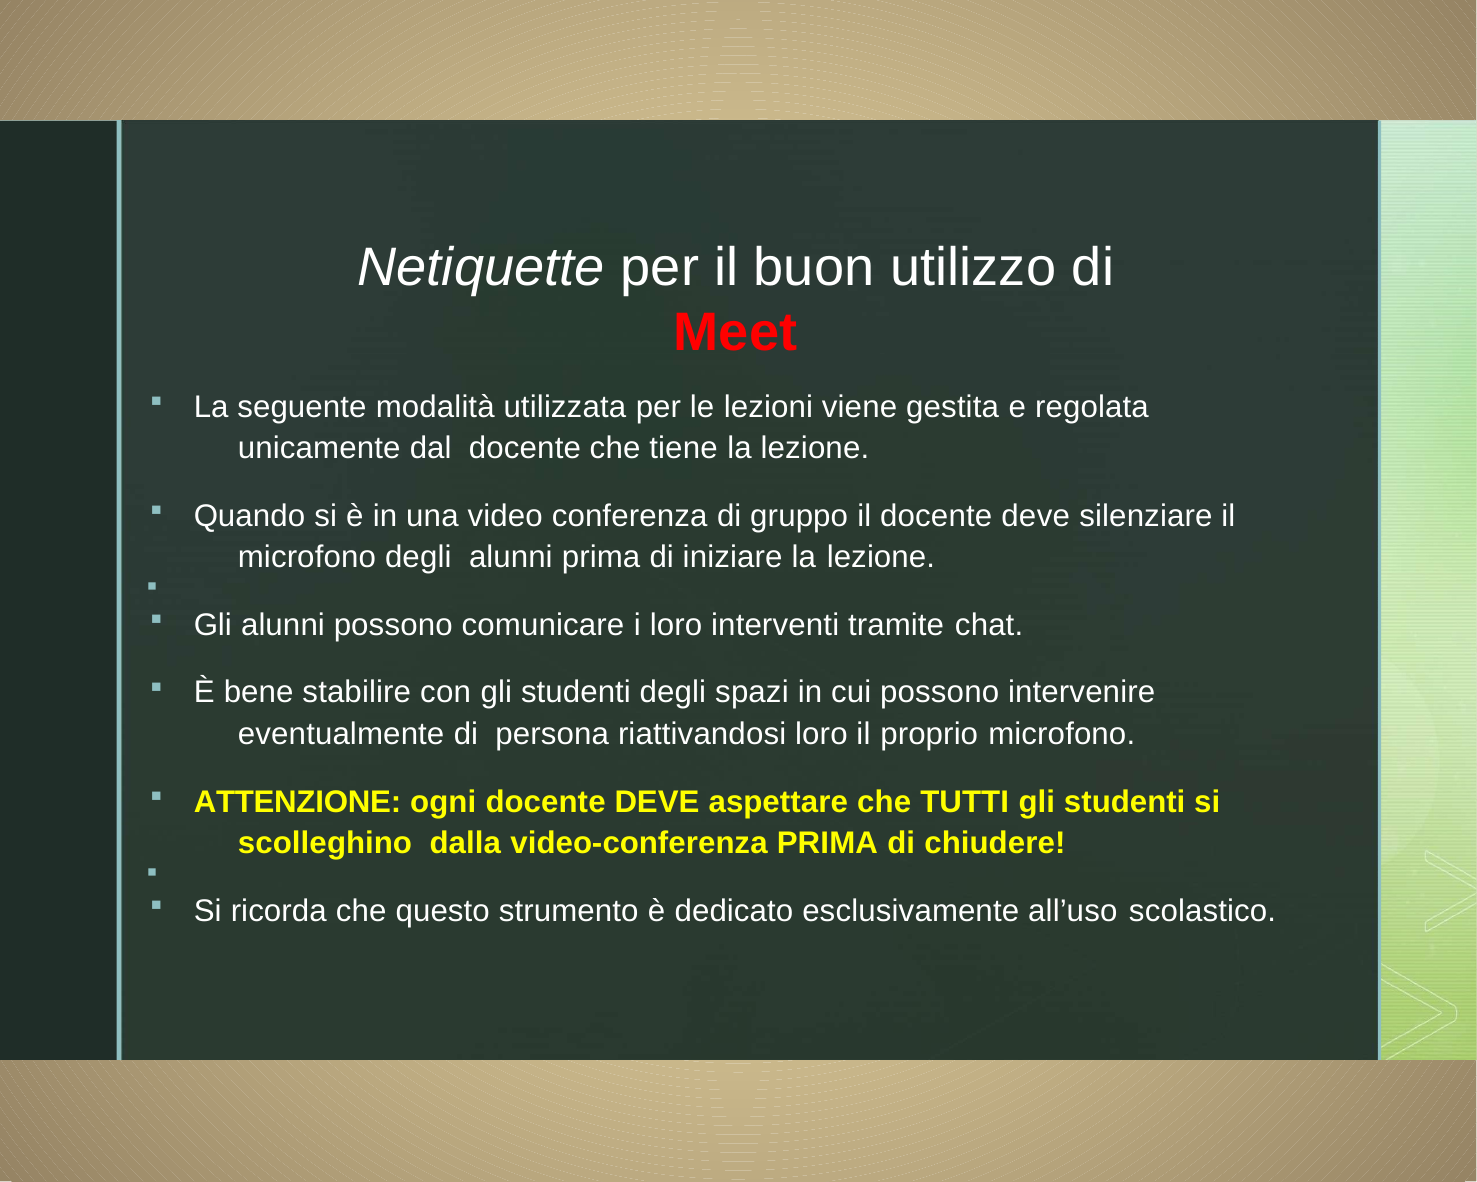

# Netiquette per il buon utilizzo di Meet
La seguente modalità utilizzata per le lezioni viene gestita e regolata unicamente dal docente che tiene la lezione.
Quando si è in una video conferenza di gruppo il docente deve silenziare il microfono degli alunni prima di iniziare la lezione.
Gli alunni possono comunicare i loro interventi tramite chat.
È bene stabilire con gli studenti degli spazi in cui possono intervenire eventualmente di persona riattivandosi loro il proprio microfono.
ATTENZIONE: ogni docente DEVE aspettare che TUTTI gli studenti si scolleghino dalla video-conferenza PRIMA di chiudere!
Si ricorda che questo strumento è dedicato esclusivamente all’uso scolastico.